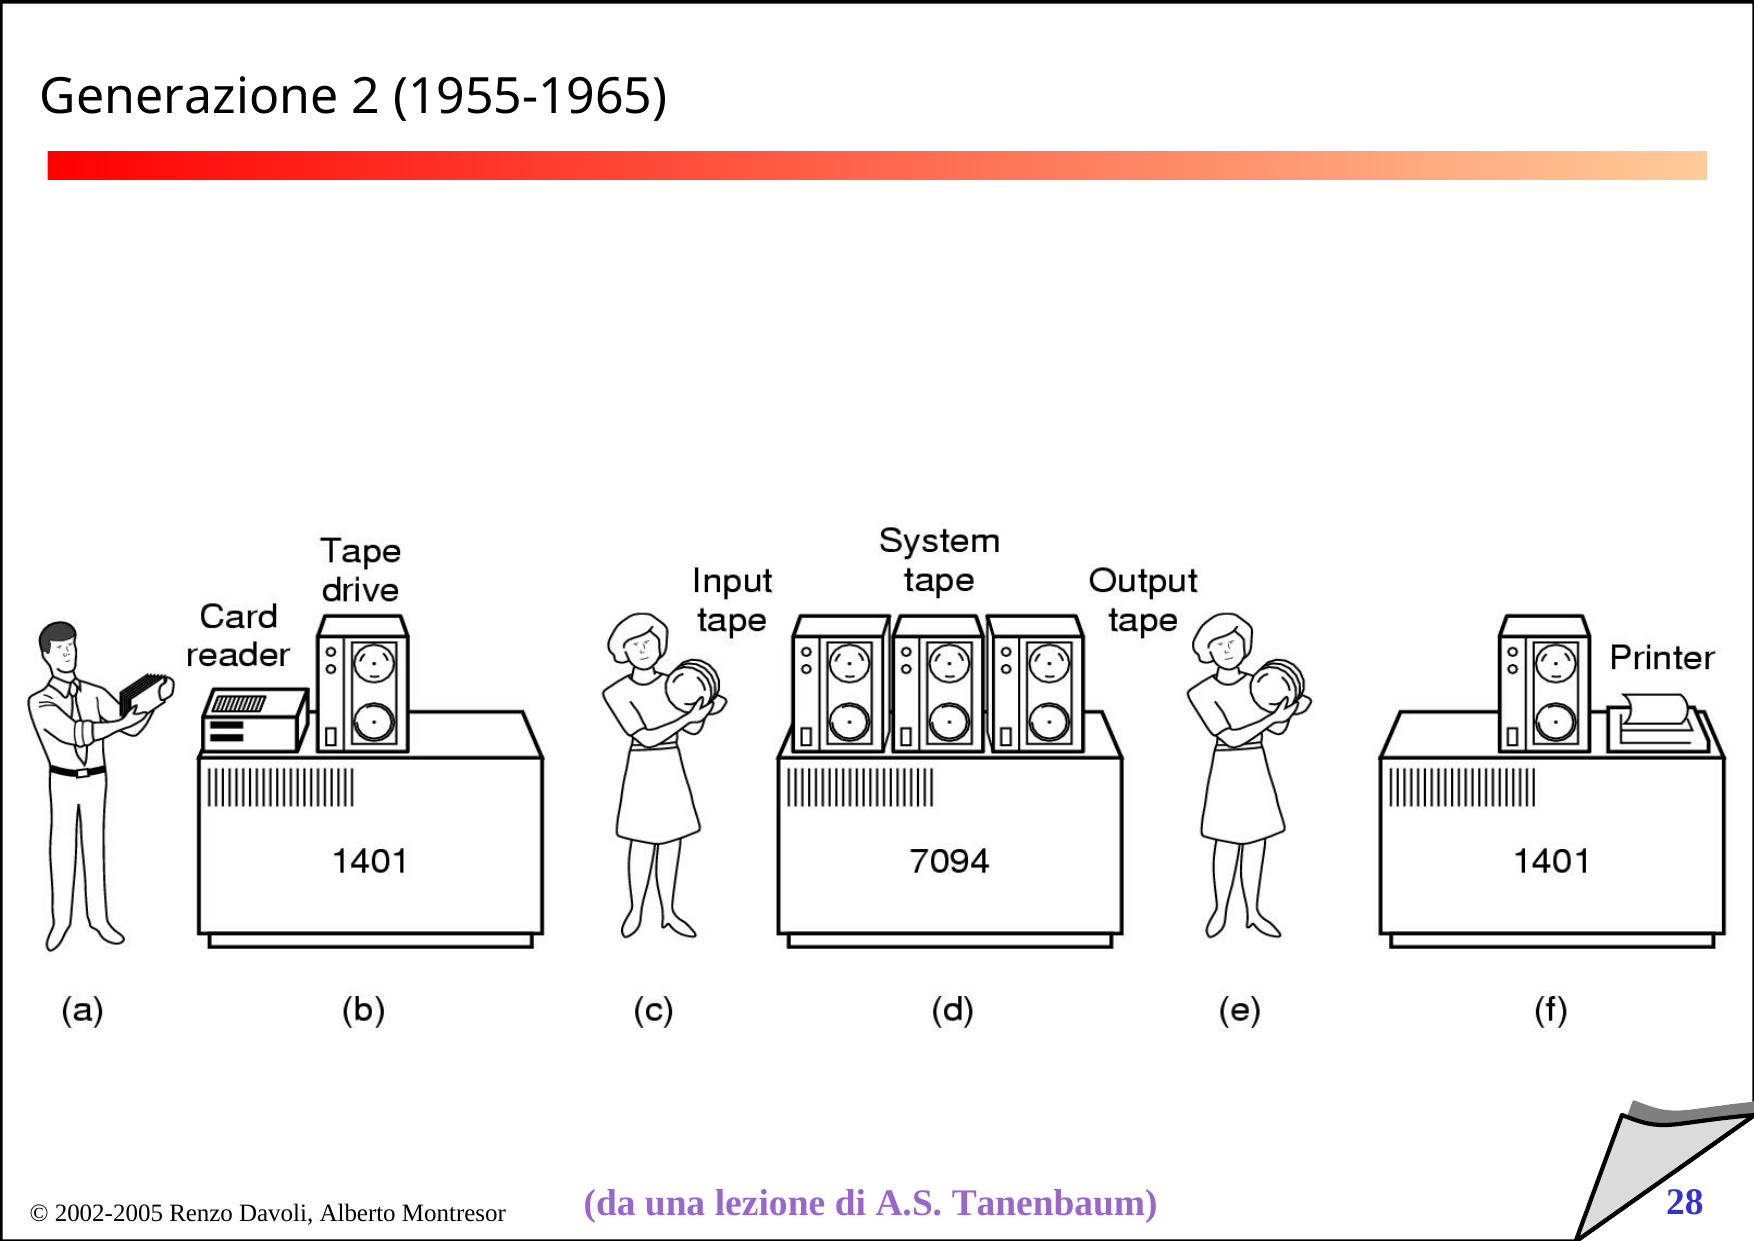

# Generazione 2 (1955-1965)
(da una lezione di A.S. Tanenbaum)